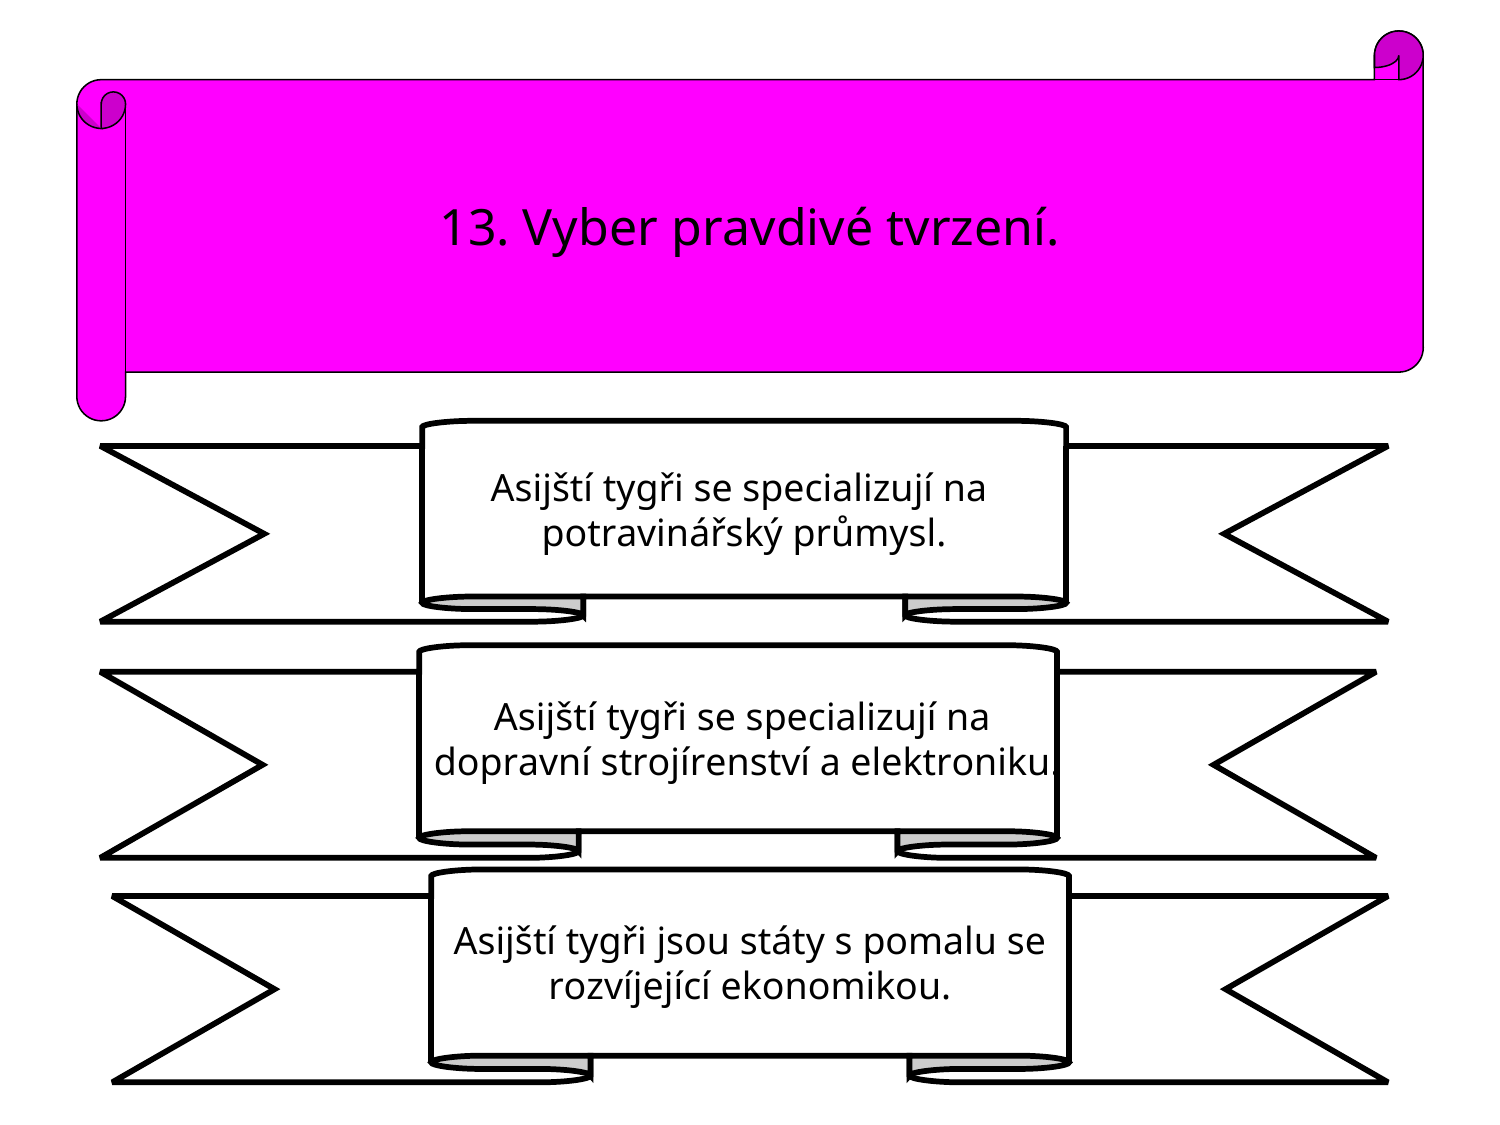

13. Vyber pravdivé tvrzení.
Asijští tygři se specializují na
potravinářský průmysl.
Asijští tygři se specializují na
dopravní strojírenství a elektroniku.
Asijští tygři jsou státy s pomalu se
rozvíjející ekonomikou.